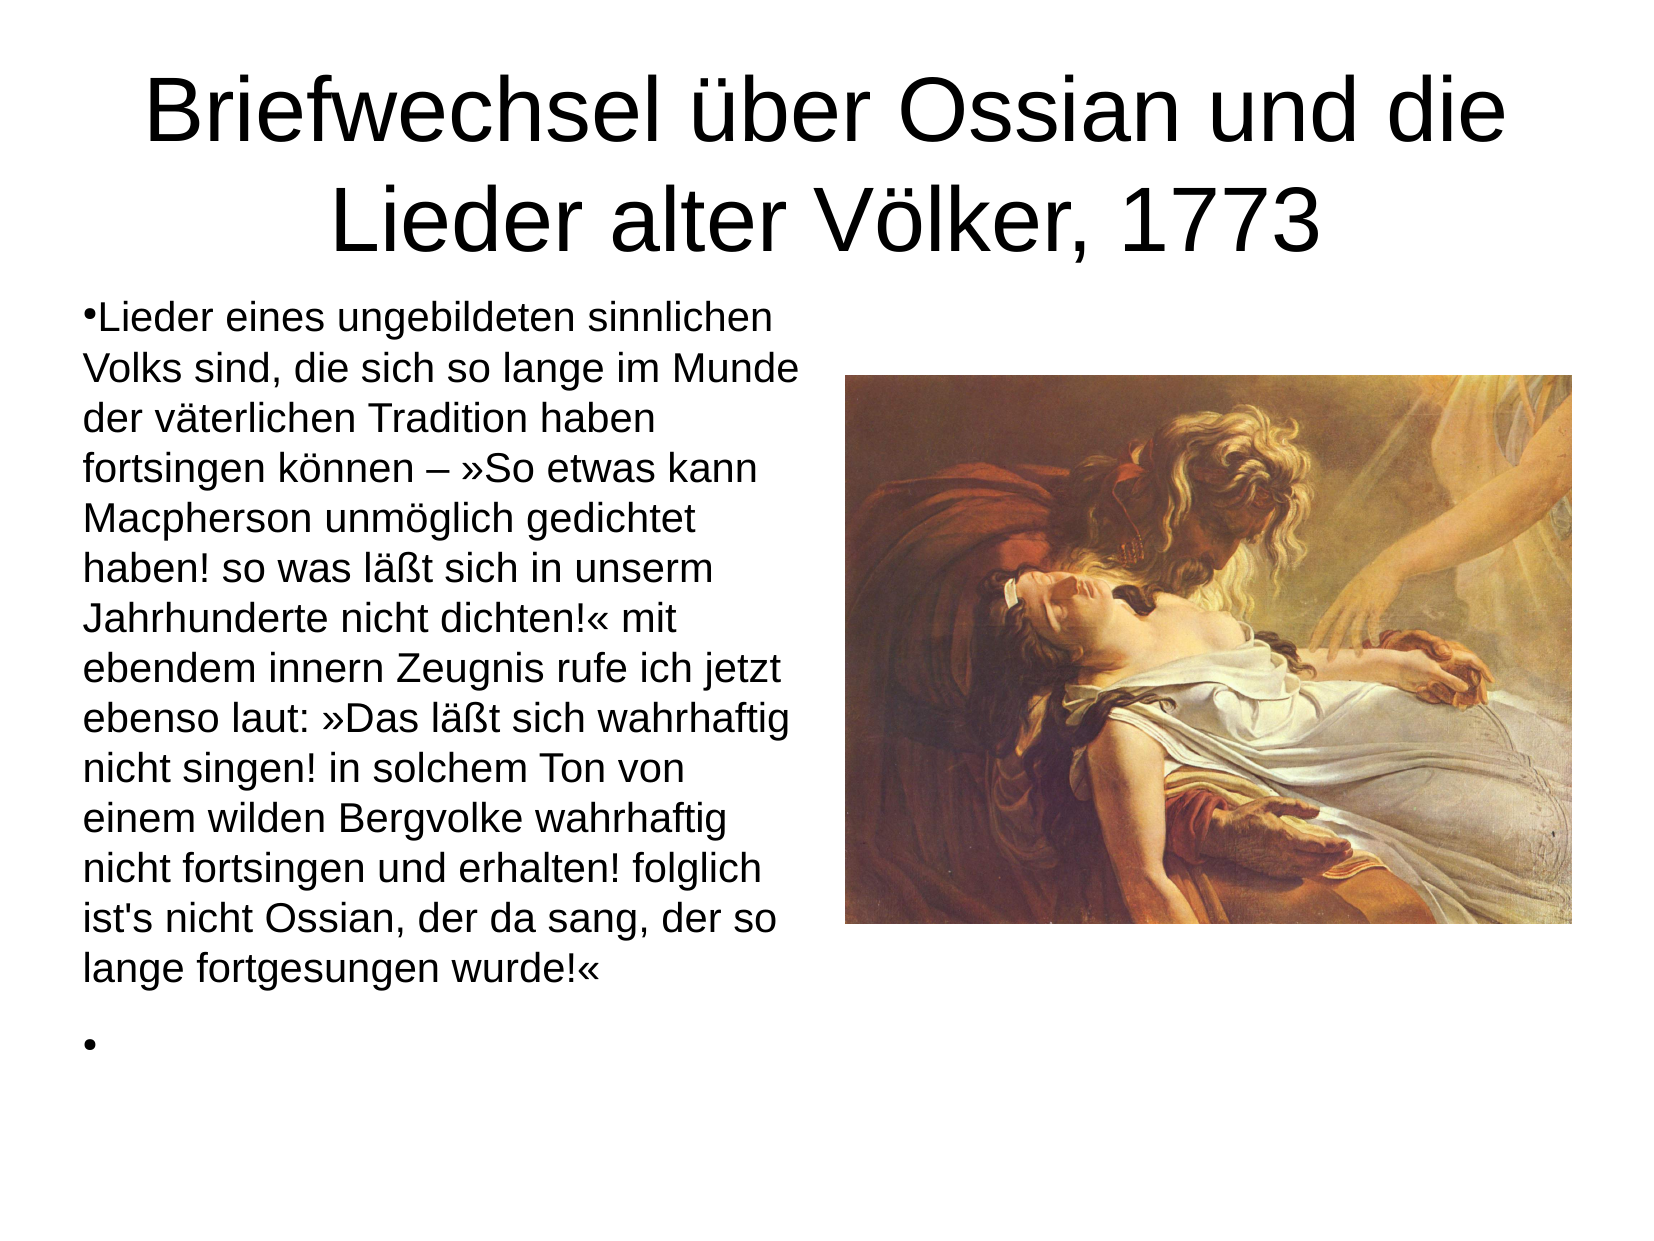

# Briefwechsel über Ossian und die Lieder alter Völker, 1773
Lieder eines ungebildeten sinnlichen Volks sind, die sich so lange im Munde der väterlichen Tradition haben fortsingen können – »So etwas kann Macpherson unmöglich gedichtet haben! so was läßt sich in unserm Jahrhunderte nicht dichten!« mit ebendem innern Zeugnis rufe ich jetzt ebenso laut: »Das läßt sich wahrhaftig nicht singen! in solchem Ton von einem wilden Bergvolke wahrhaftig nicht fortsingen und erhalten! folglich ist's nicht Ossian, der da sang, der so lange fortgesungen wurde!«